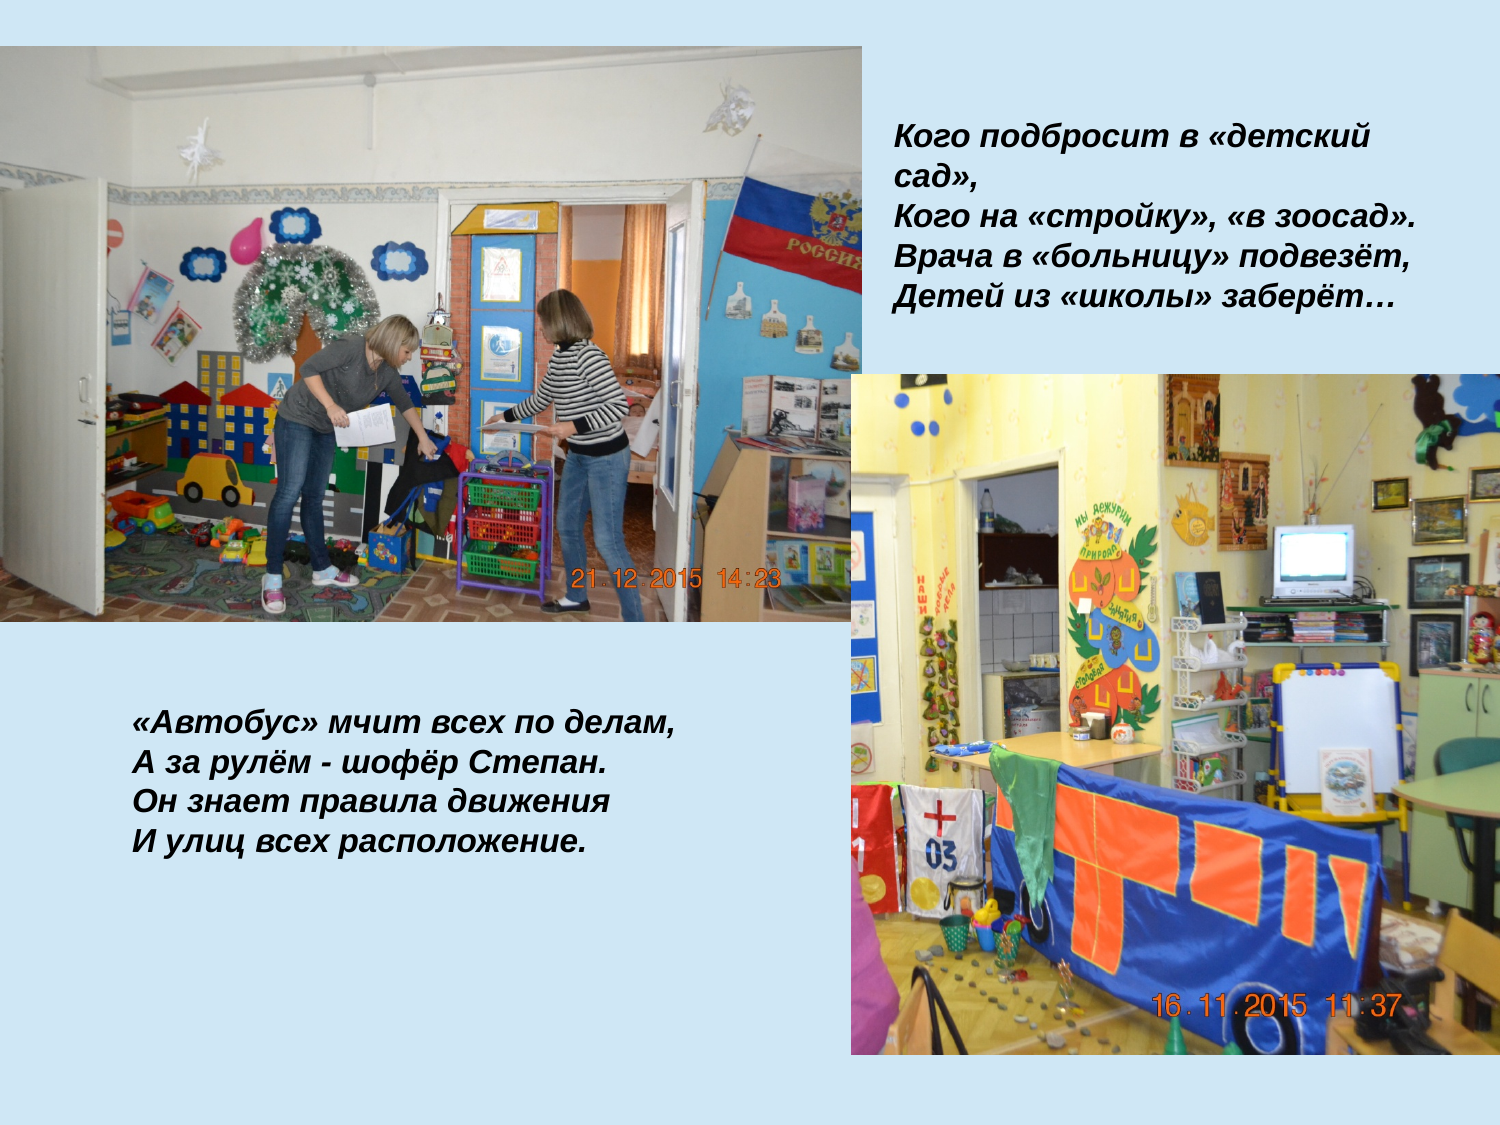

Кого подбросит в «детский сад»,
Кого на «стройку», «в зоосад».
Врача в «больницу» подвезёт,
Детей из «школы» заберёт…
«Автобус» мчит всех по делам,
А за рулём - шофёр Степан.
Он знает правила движения
И улиц всех расположение.